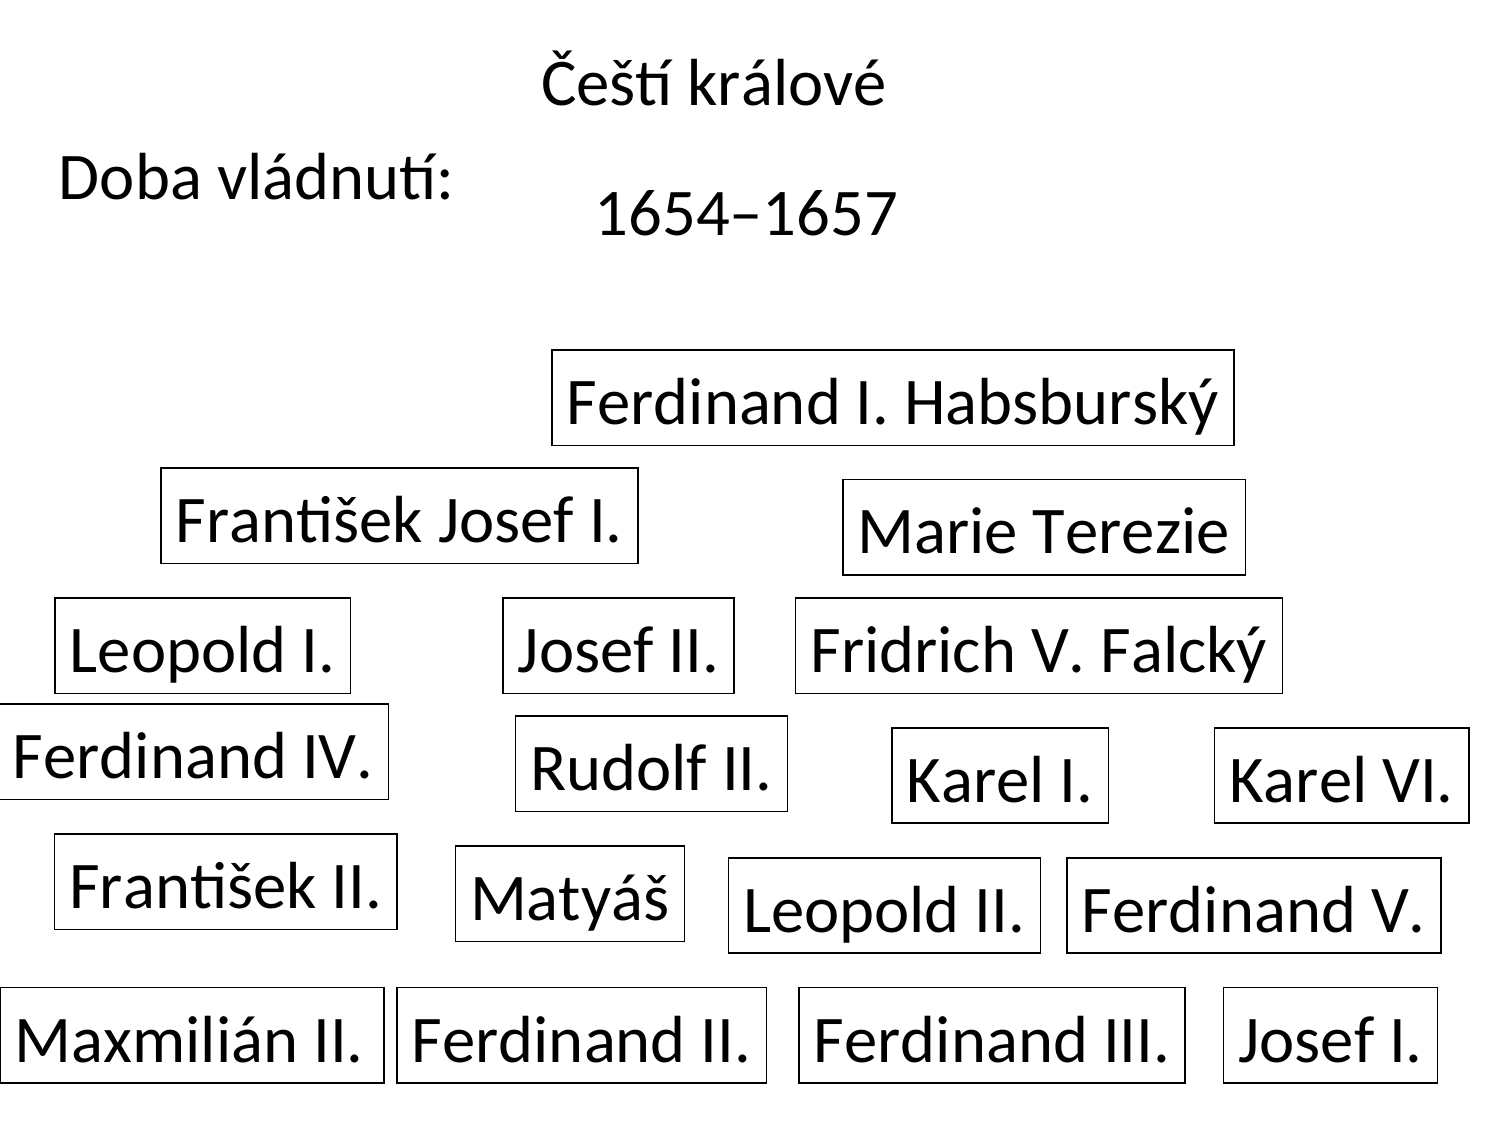

Čeští králové
Doba vládnutí:
 1654–1657
Ferdinand I. Habsburský
František Josef I.
Marie Terezie
Leopold I.
Josef II.
Fridrich V. Falcký
Ferdinand IV.
Rudolf II.
Karel I.
Karel VI.
František II.
Matyáš
Leopold II.
Ferdinand V.
Maxmilián II.
Ferdinand II.
Ferdinand III.
Josef I.